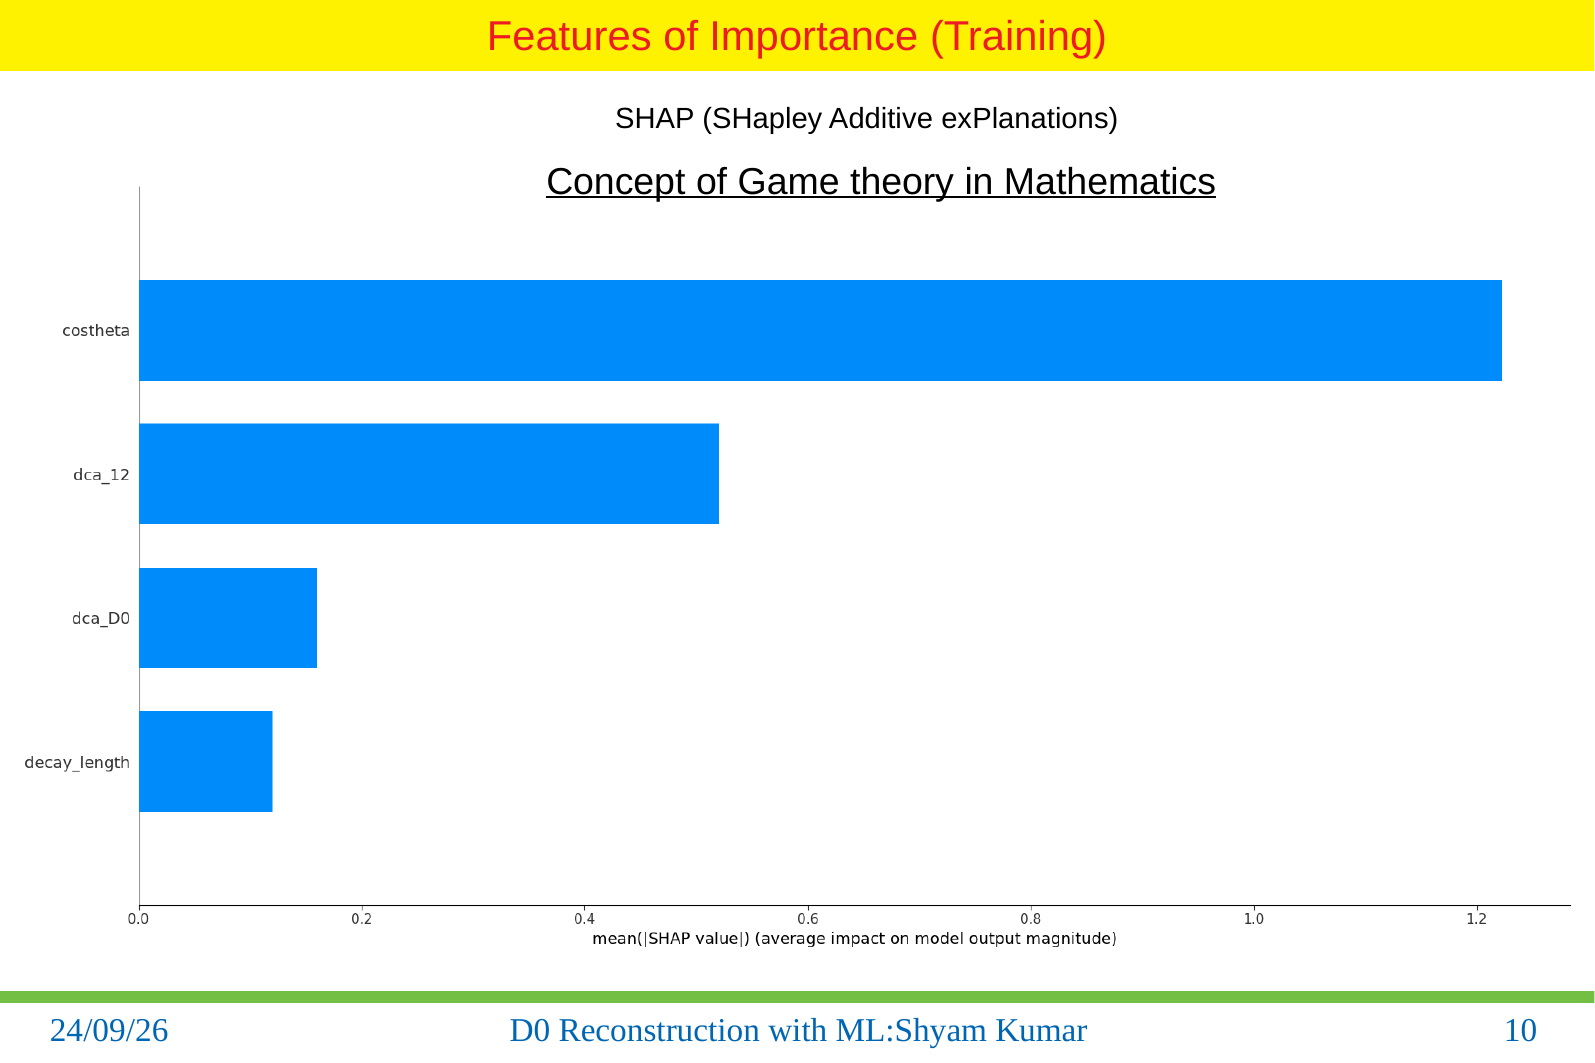

# Features of Importance (Training)
SHAP (SHapley Additive exPlanations)
Concept of Game theory in Mathematics
D0 Reconstruction with ML:Shyam Kumar
10